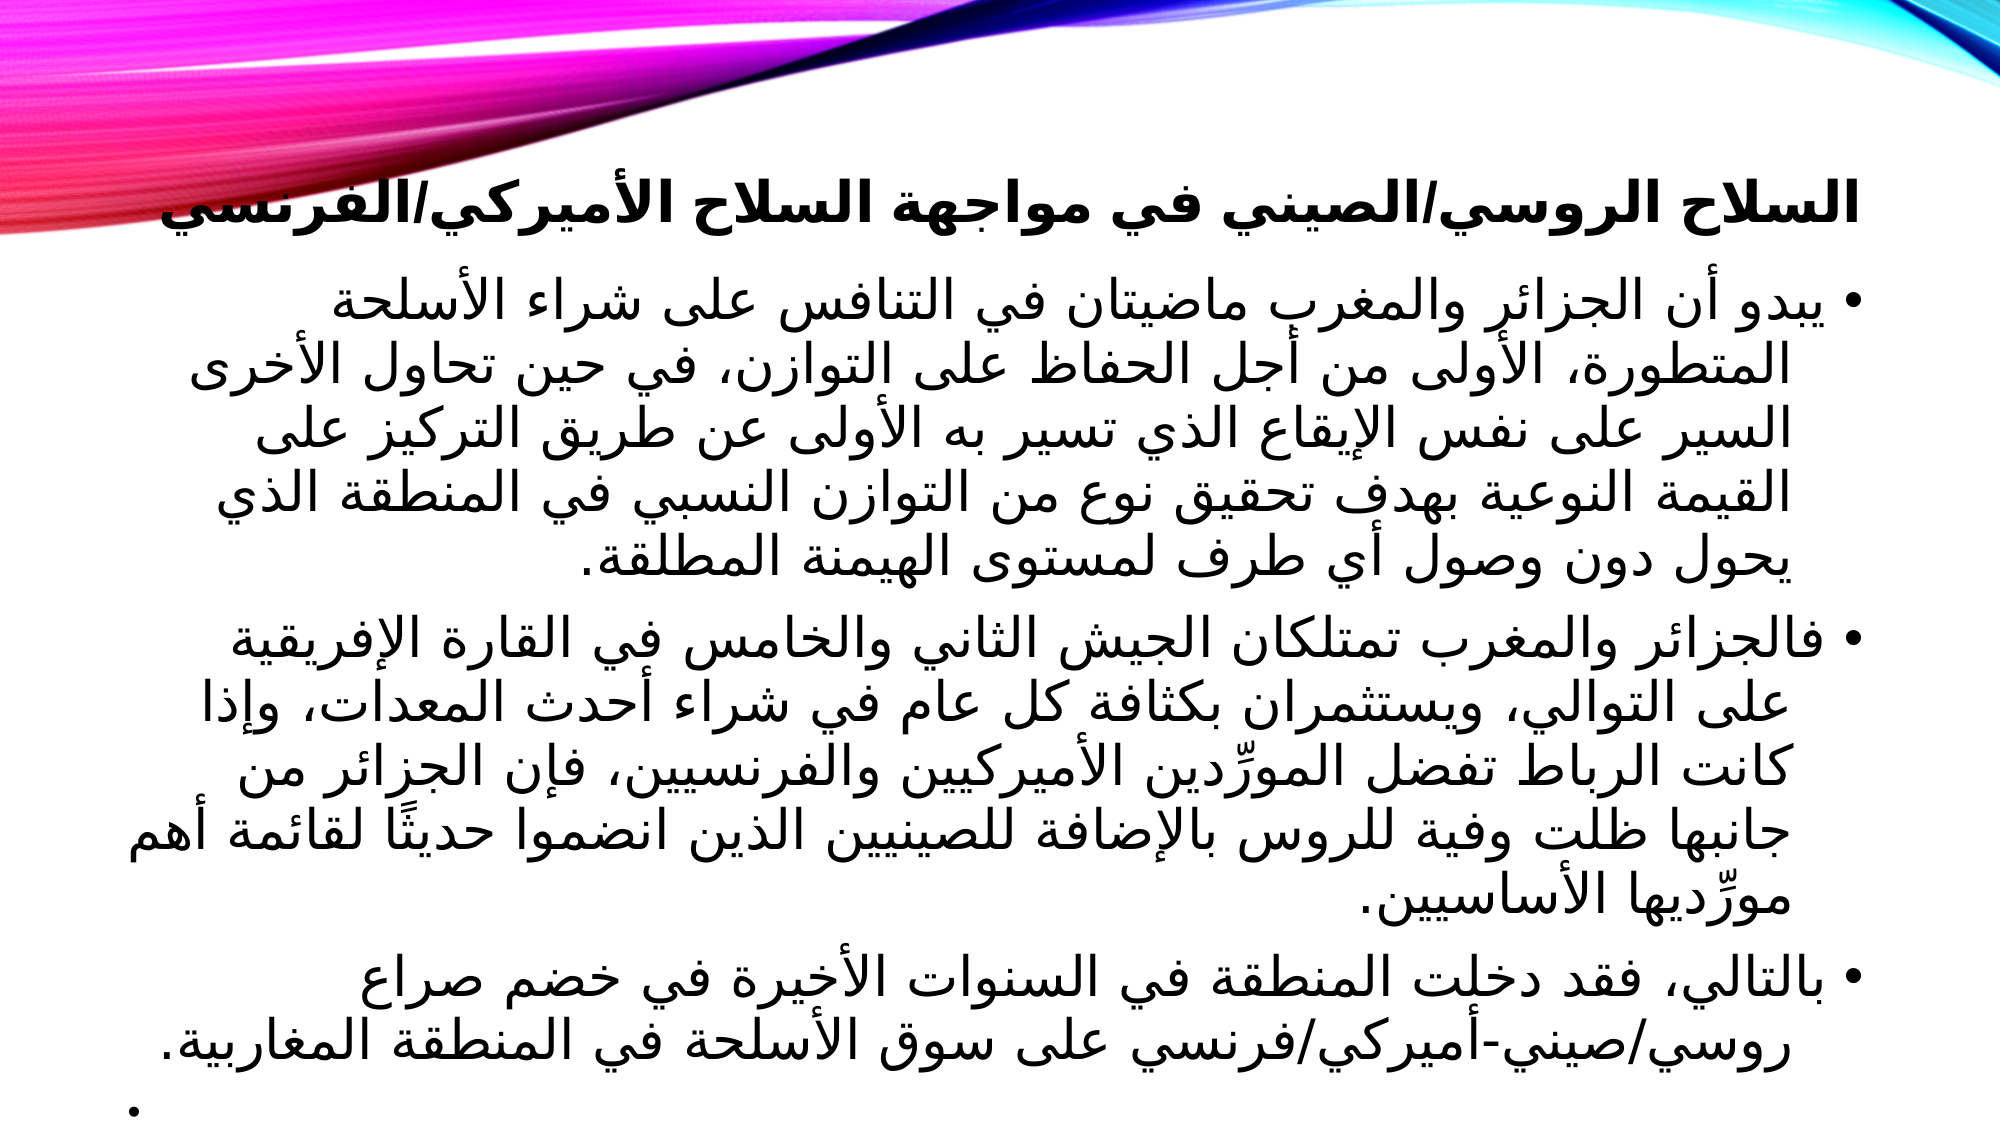

# السلاح الروسي/الصيني في مواجهة السلاح الأميركي/الفرنسي
يبدو أن الجزائر والمغرب ماضيتان في التنافس على شراء الأسلحة المتطورة، الأولى من أجل الحفاظ على التوازن، في حين تحاول الأخرى السير على نفس الإيقاع الذي تسير به الأولى عن طريق التركيز على القيمة النوعية بهدف تحقيق نوع من التوازن النسبي في المنطقة الذي يحول دون وصول أي طرف لمستوى الهيمنة المطلقة.
فالجزائر والمغرب تمتلكان الجيش الثاني والخامس في القارة الإفريقية على التوالي، ويستثمران بكثافة كل عام في شراء أحدث المعدات، وإذا كانت الرباط تفضل المورِّدين الأميركيين والفرنسيين، فإن الجزائر من جانبها ظلت وفية للروس بالإضافة للصينيين الذين انضموا حديثًا لقائمة أهم مورِّديها الأساسيين.
بالتالي، فقد دخلت المنطقة في السنوات الأخيرة في خضم صراع روسي/صيني-أميركي/فرنسي على سوق الأسلحة في المنطقة المغاربية.